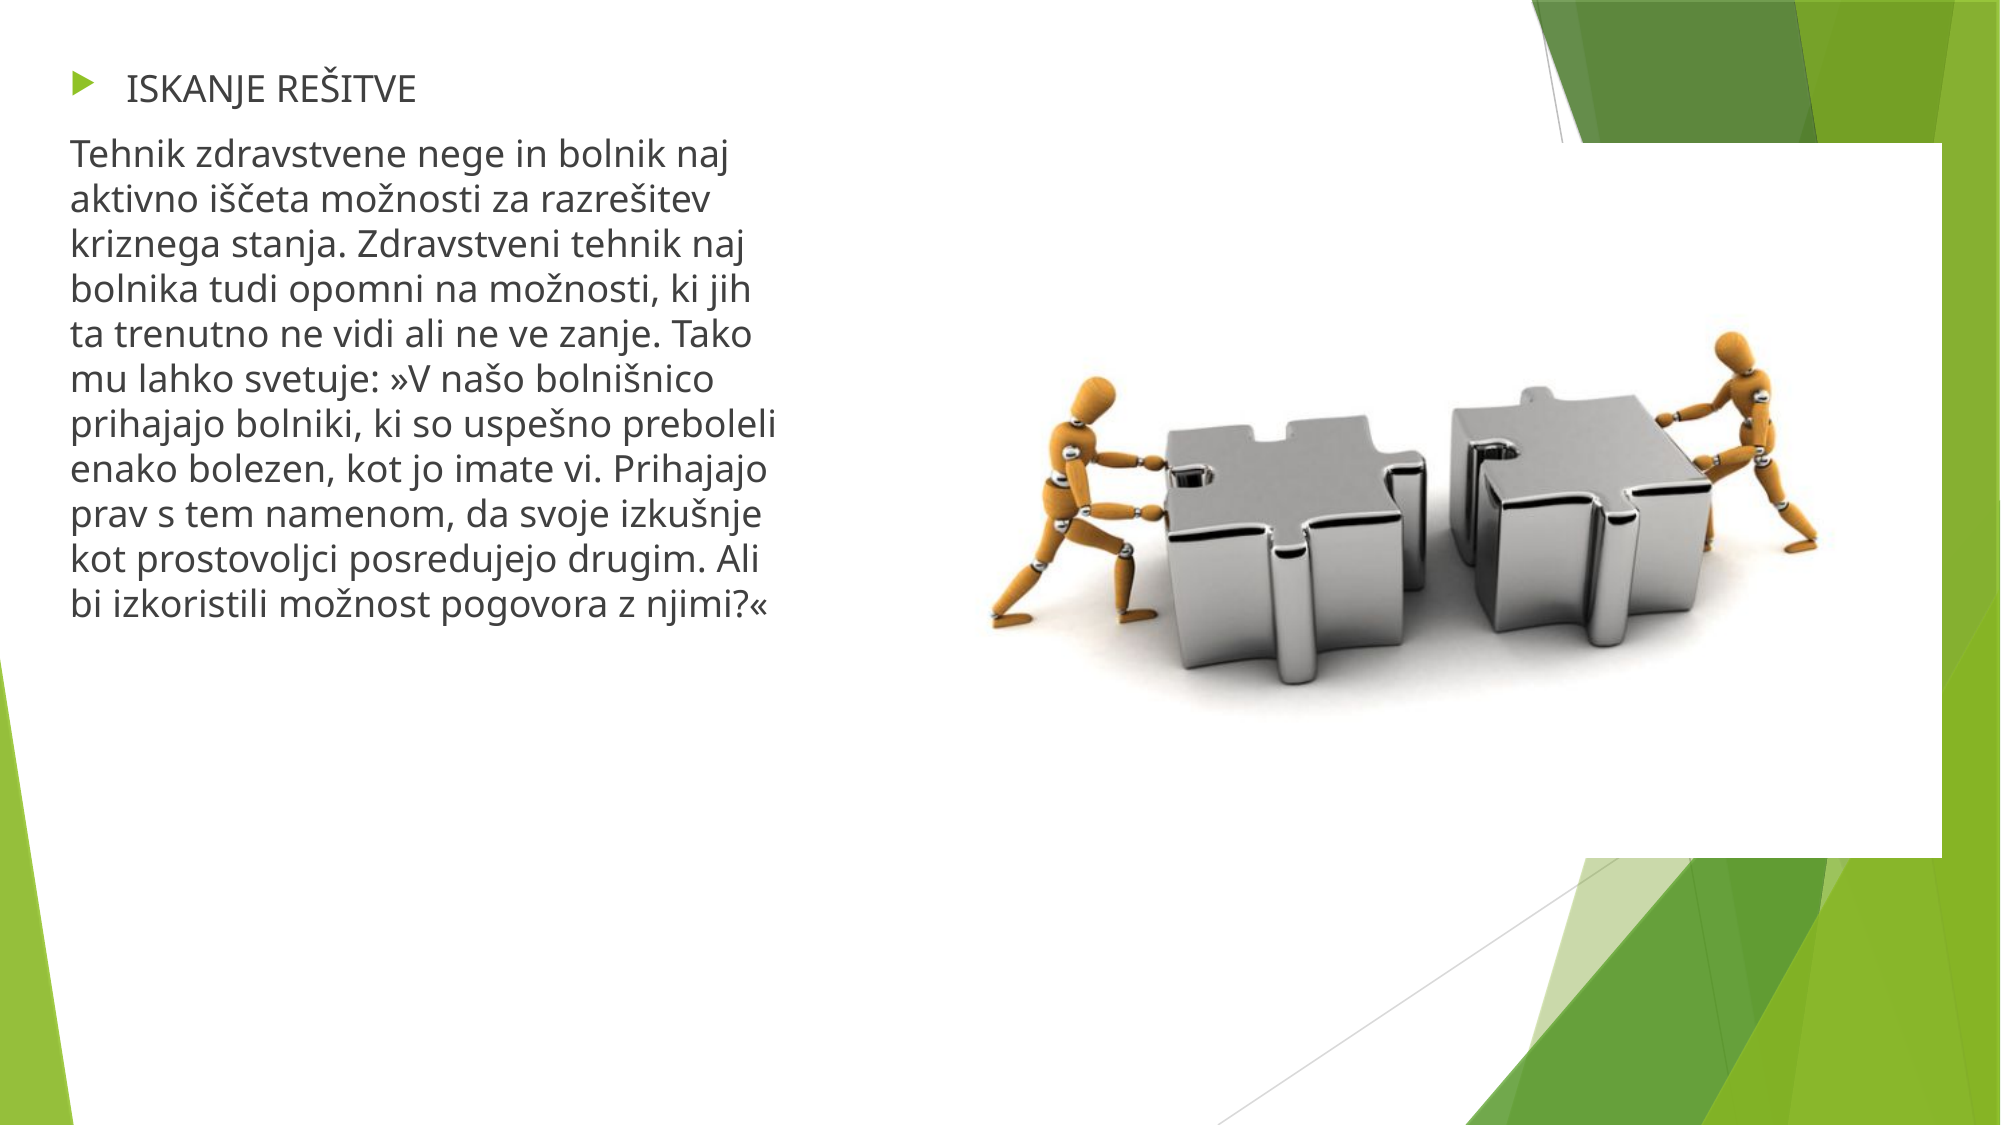

# ISKANJE REŠITVE
Tehnik zdravstvene nege in bolnik naj aktivno iščeta možnosti za razrešitev kriznega stanja. Zdravstveni tehnik naj bolnika tudi opomni na možnosti, ki jih ta trenutno ne vidi ali ne ve zanje. Tako mu lahko svetuje: »V našo bolnišnico prihajajo bolniki, ki so uspešno preboleli enako bolezen, kot jo imate vi. Prihajajo prav s tem namenom, da svoje izkušnje kot prostovoljci posredujejo drugim. Ali bi izkoristili možnost pogovora z njimi?«